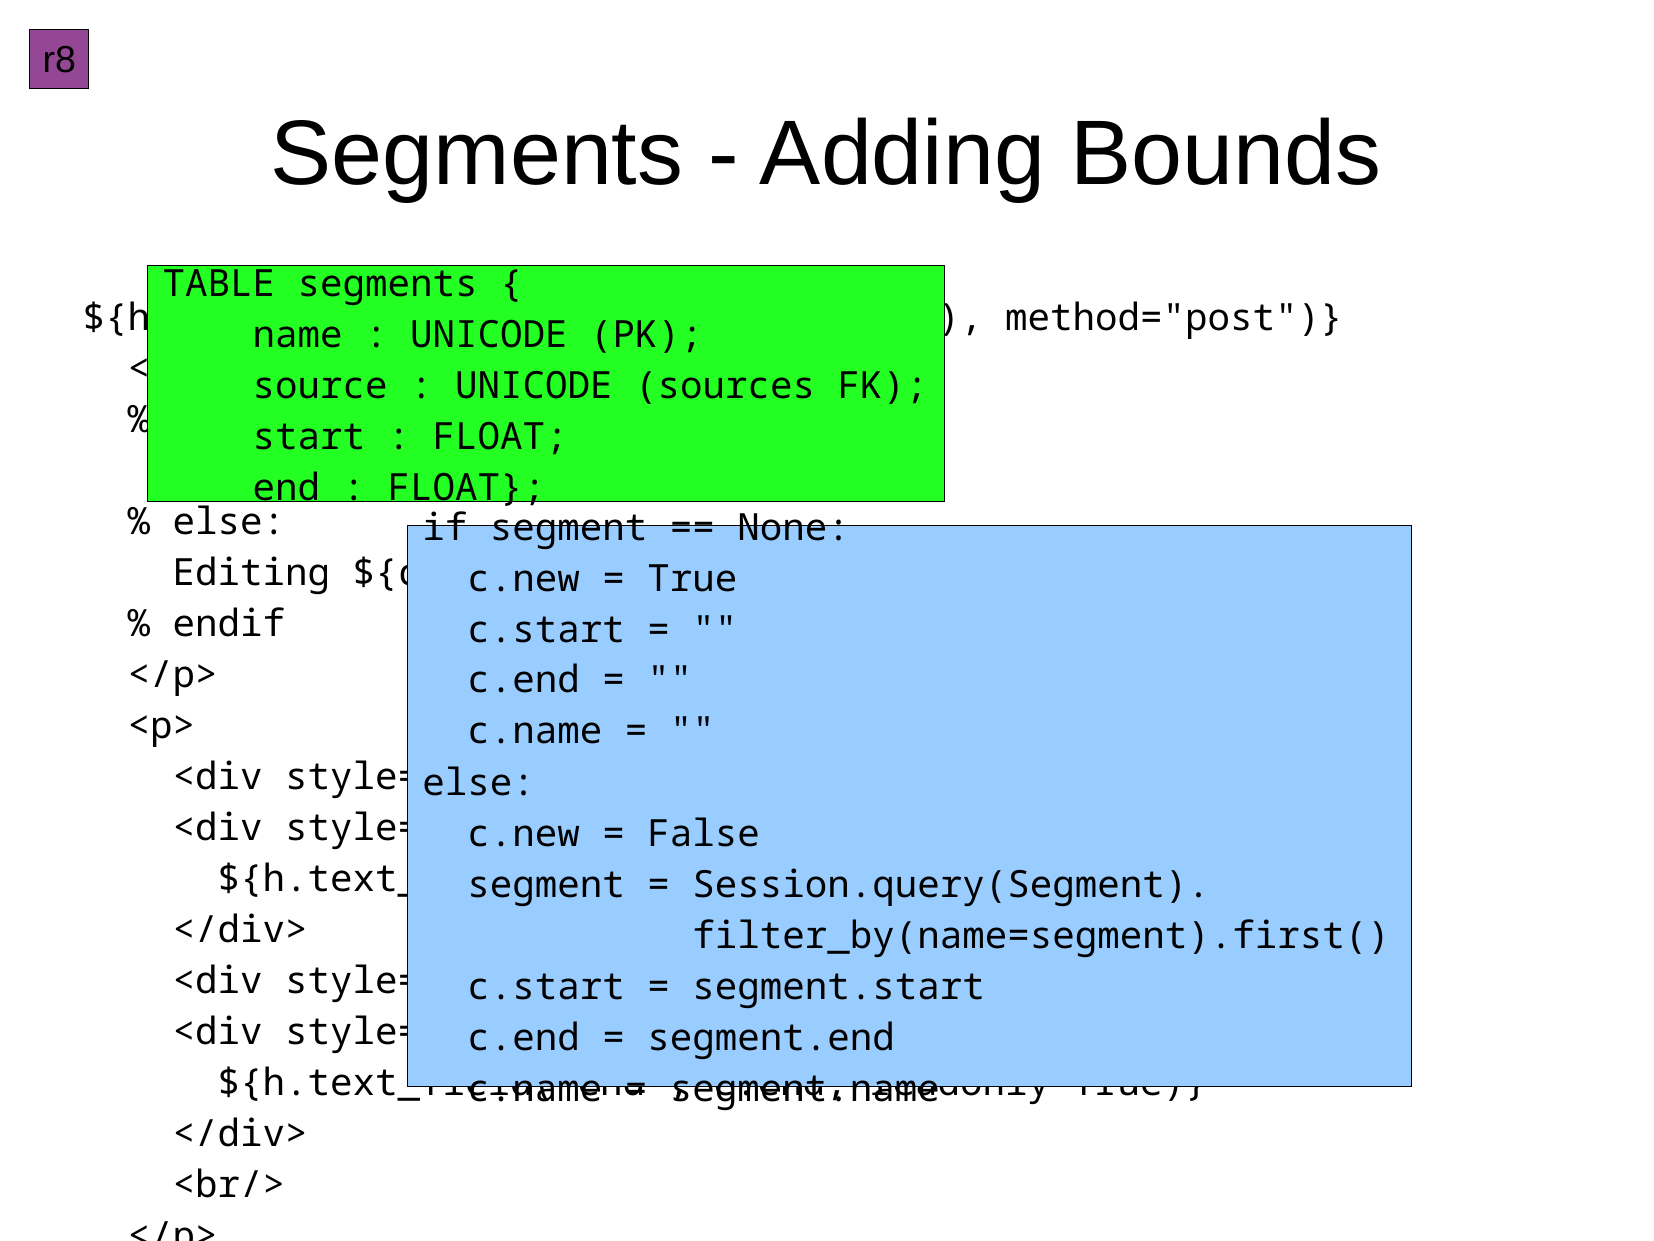

r8
# Segments - Adding Bounds
TABLE segments {
 name : UNICODE (PK);
 source : UNICODE (sources FK);
 start : FLOAT;
 end : FLOAT};
${h.start_form(h.url_for(action='save'), method="post")}
 <p>
 % if c.new:
 Name: ${h.text_field("name")}
 % else:
 Editing ${c.name}
 % endif
 </p>
 <p>
 <div style="float:left">Start:</div>
 <div style="float:left">
 ${h.text_field("start", c.start, readonly=True)}
 </div>
 <div style="float:left">End:</div>
 <div style="float:left">
 ${h.text_field("end", c.end, readonly=True)}
 </div>
 <br/>
 </p>
 <p>${h.submit(value = "Save")}</p>
${h.end_form()}
if segment == None:
 c.new = True
 c.start = ""
 c.end = ""
 c.name = ""
else:
 c.new = False
 segment = Session.query(Segment).
 filter_by(name=segment).first()
 c.start = segment.start
 c.end = segment.end
 c.name = segment.name